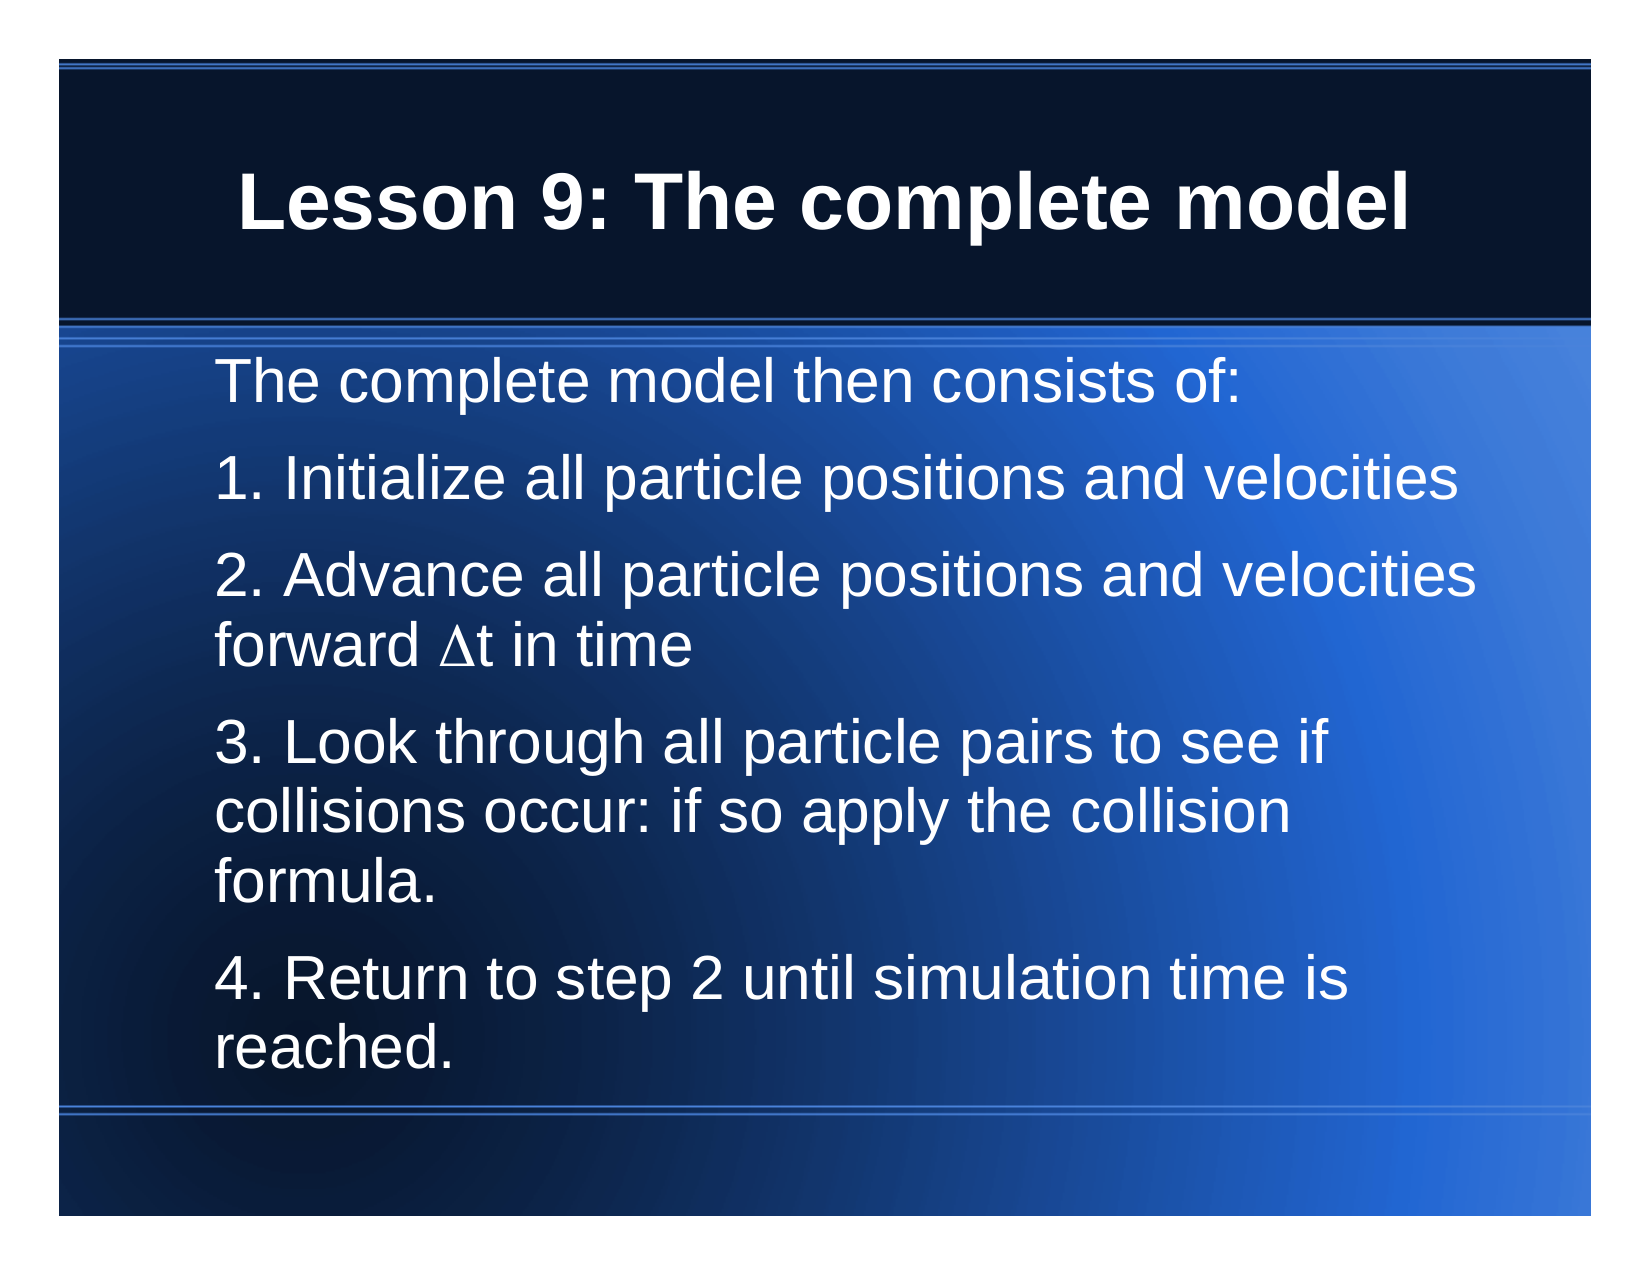

# Lesson 9: The complete model
The complete model then consists of:
1. Initialize all particle positions and velocities
2. Advance all particle positions and velocities forward Δt in time
3. Look through all particle pairs to see if collisions occur: if so apply the collision formula.
4. Return to step 2 until simulation time is reached.